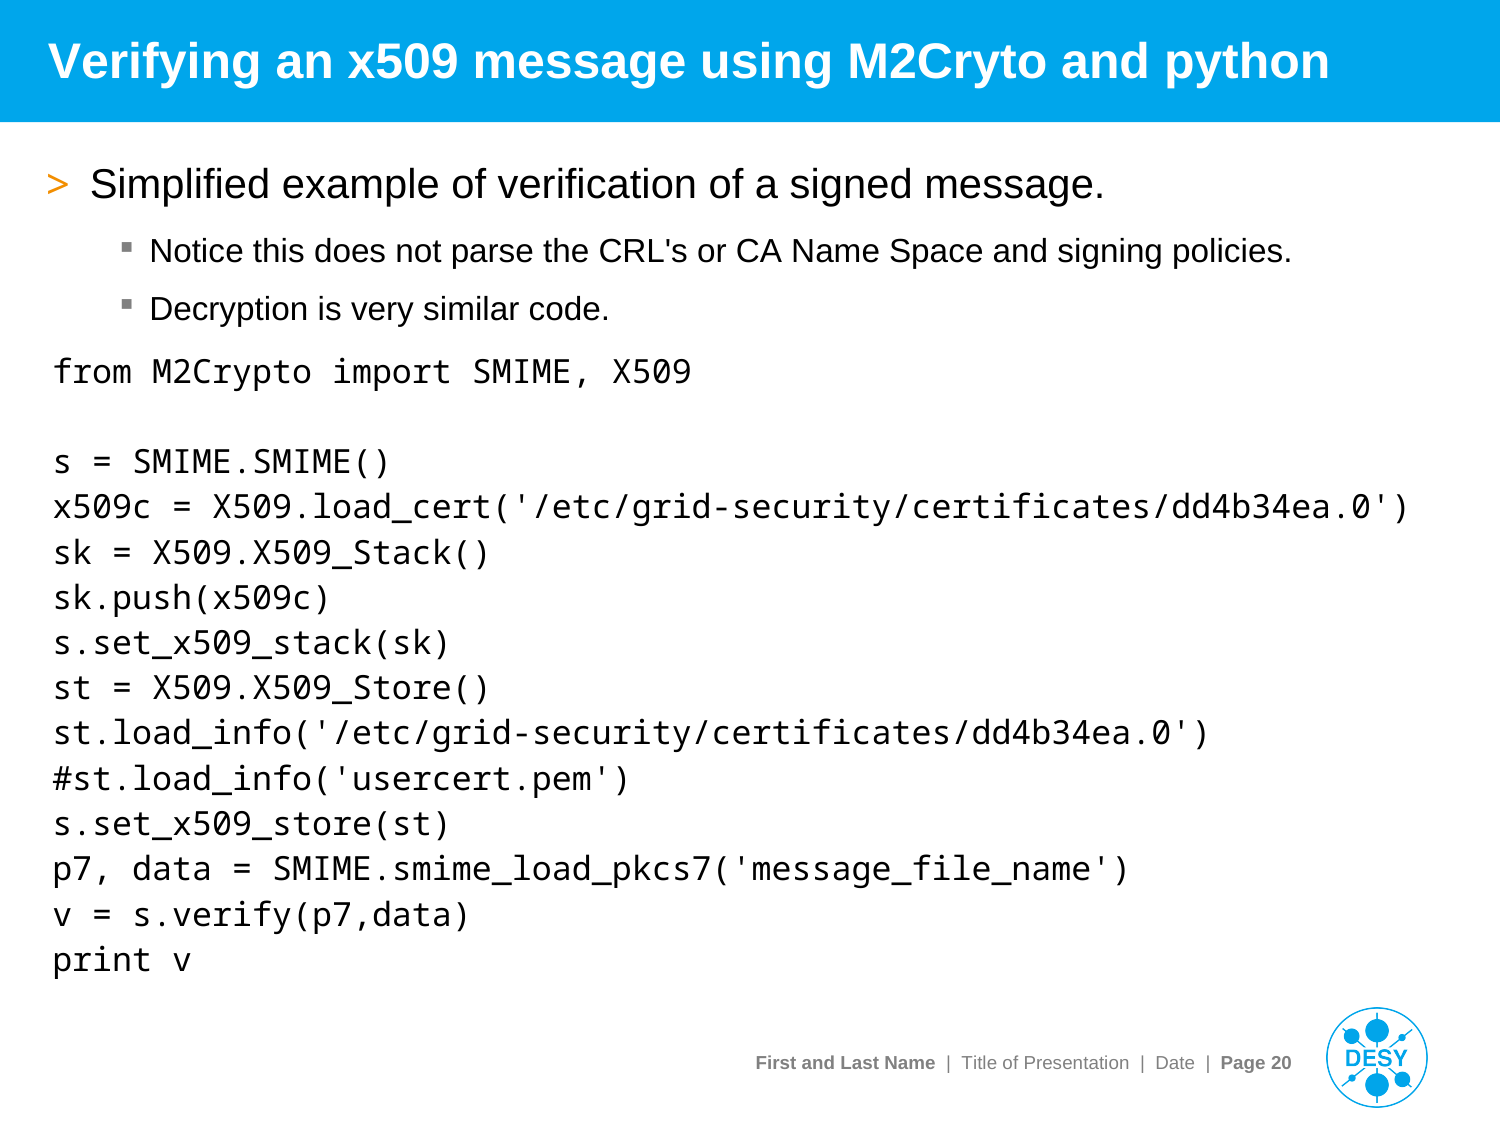

# Verifying an x509 message using M2Cryto and python
Simplified example of verification of a signed message.
Notice this does not parse the CRL's or CA Name Space and signing policies.
Decryption is very similar code.
from M2Crypto import SMIME, X509
s = SMIME.SMIME()
x509c = X509.load_cert('/etc/grid-security/certificates/dd4b34ea.0')
sk = X509.X509_Stack()
sk.push(x509c)
s.set_x509_stack(sk)
st = X509.X509_Store()
st.load_info('/etc/grid-security/certificates/dd4b34ea.0')
#st.load_info('usercert.pem')
s.set_x509_store(st)
p7, data = SMIME.smime_load_pkcs7('message_file_name')
v = s.verify(p7,data)
print v